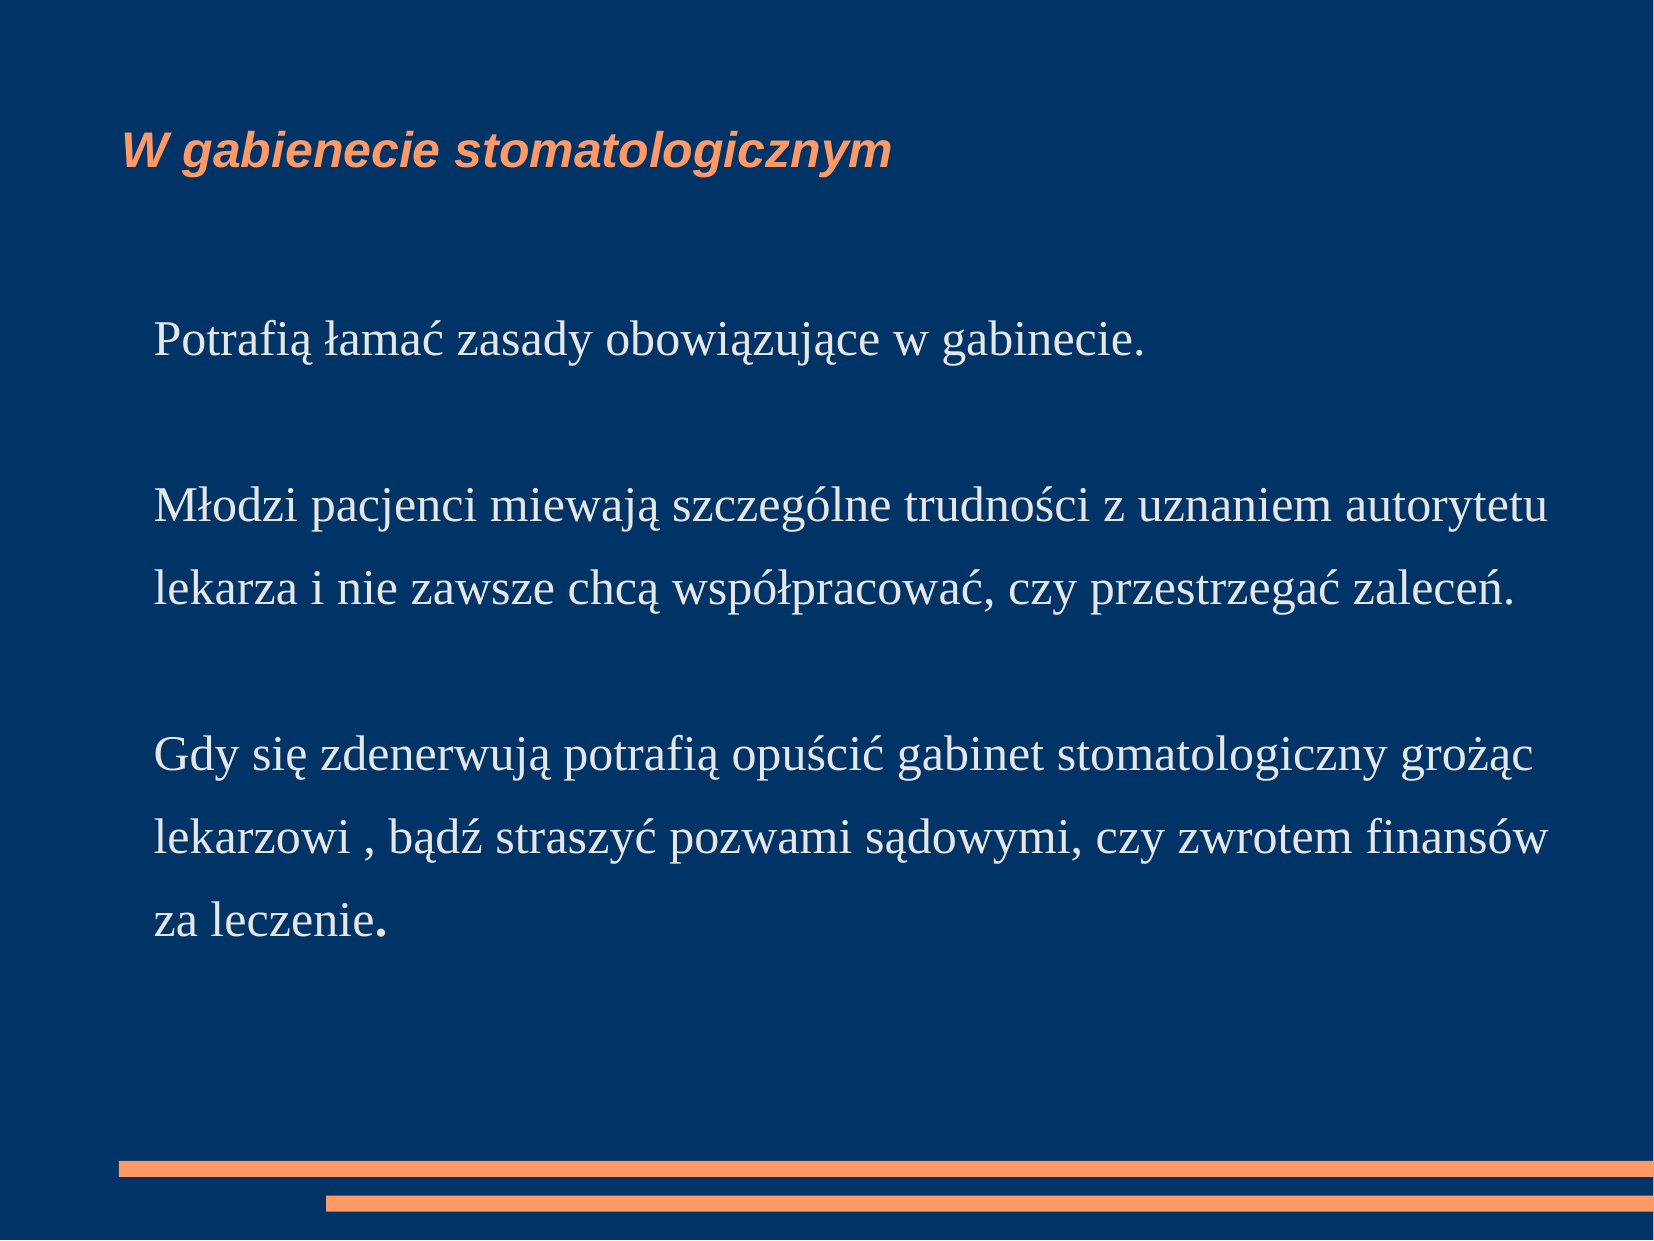

# W gabienecie stomatologicznym
Potrafią łamać zasady obowiązujące w gabinecie.
Młodzi pacjenci miewają szczególne trudności z uznaniem autorytetu lekarza i nie zawsze chcą współpracować, czy przestrzegać zaleceń.
Gdy się zdenerwują potrafią opuścić gabinet stomatologiczny grożąc lekarzowi , bądź straszyć pozwami sądowymi, czy zwrotem finansów za leczenie.